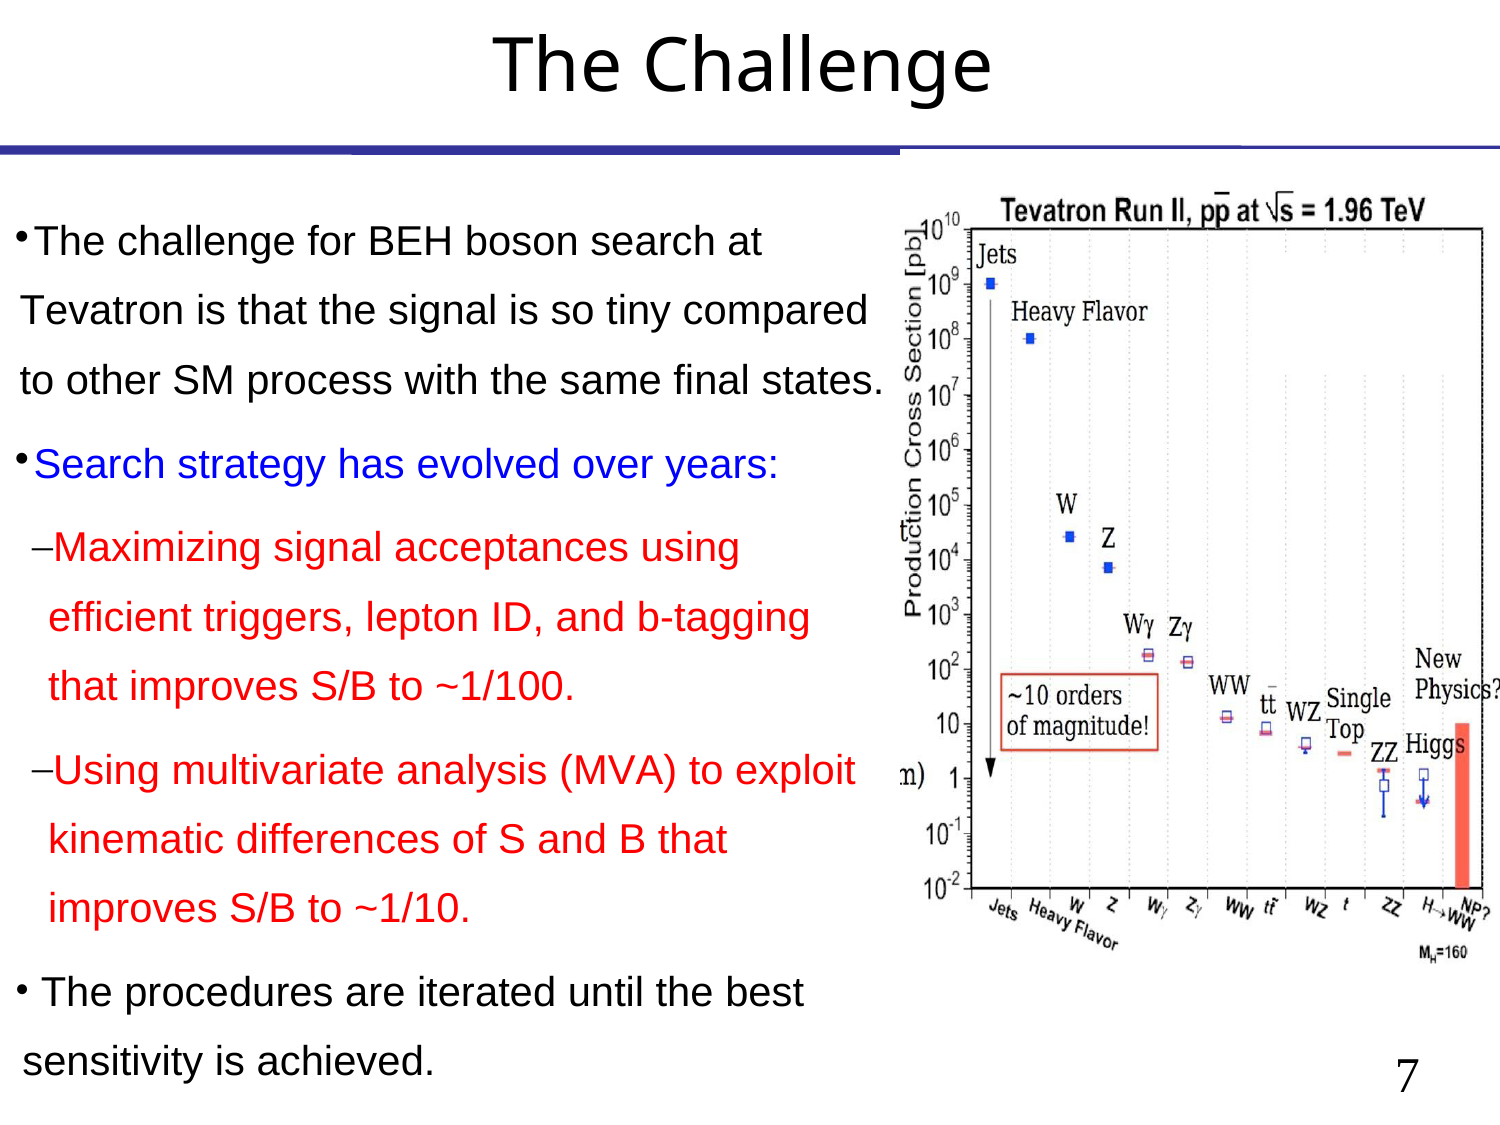

# The Challenge
The challenge for BEH boson search at Tevatron is that the signal is so tiny compared to other SM process with the same final states.
Search strategy has evolved over years:
Maximizing signal acceptances using efficient triggers, lepton ID, and b-tagging that improves S/B to ~1/100.
Using multivariate analysis (MVA) to exploit kinematic differences of S and B that improves S/B to ~1/10.
 The procedures are iterated until the best sensitivity is achieved.
7